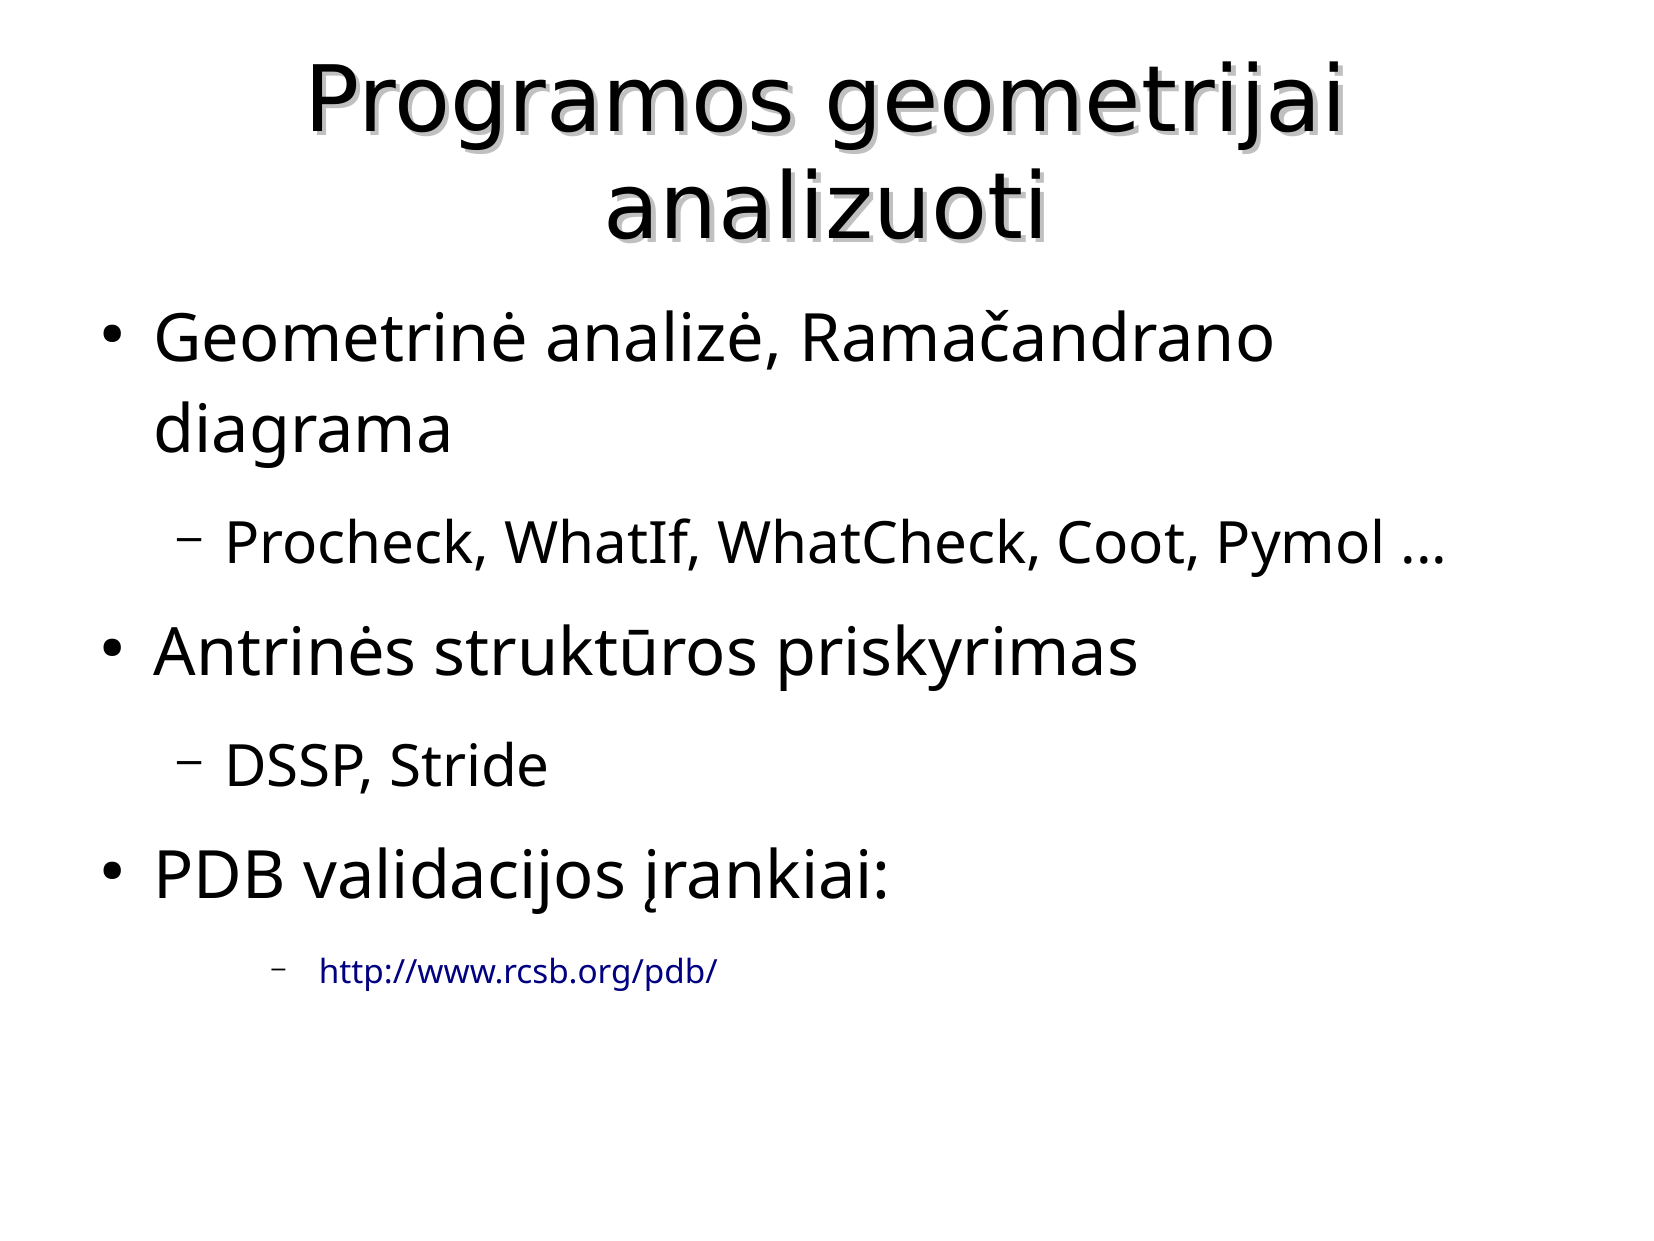

# Programos geometrijai analizuoti
Geometrinė analizė, Ramačandrano diagrama
Procheck, WhatIf, WhatCheck, Coot, Pymol ...
Antrinės struktūros priskyrimas
DSSP, Stride
PDB validacijos įrankiai:
http://www.rcsb.org/pdb/